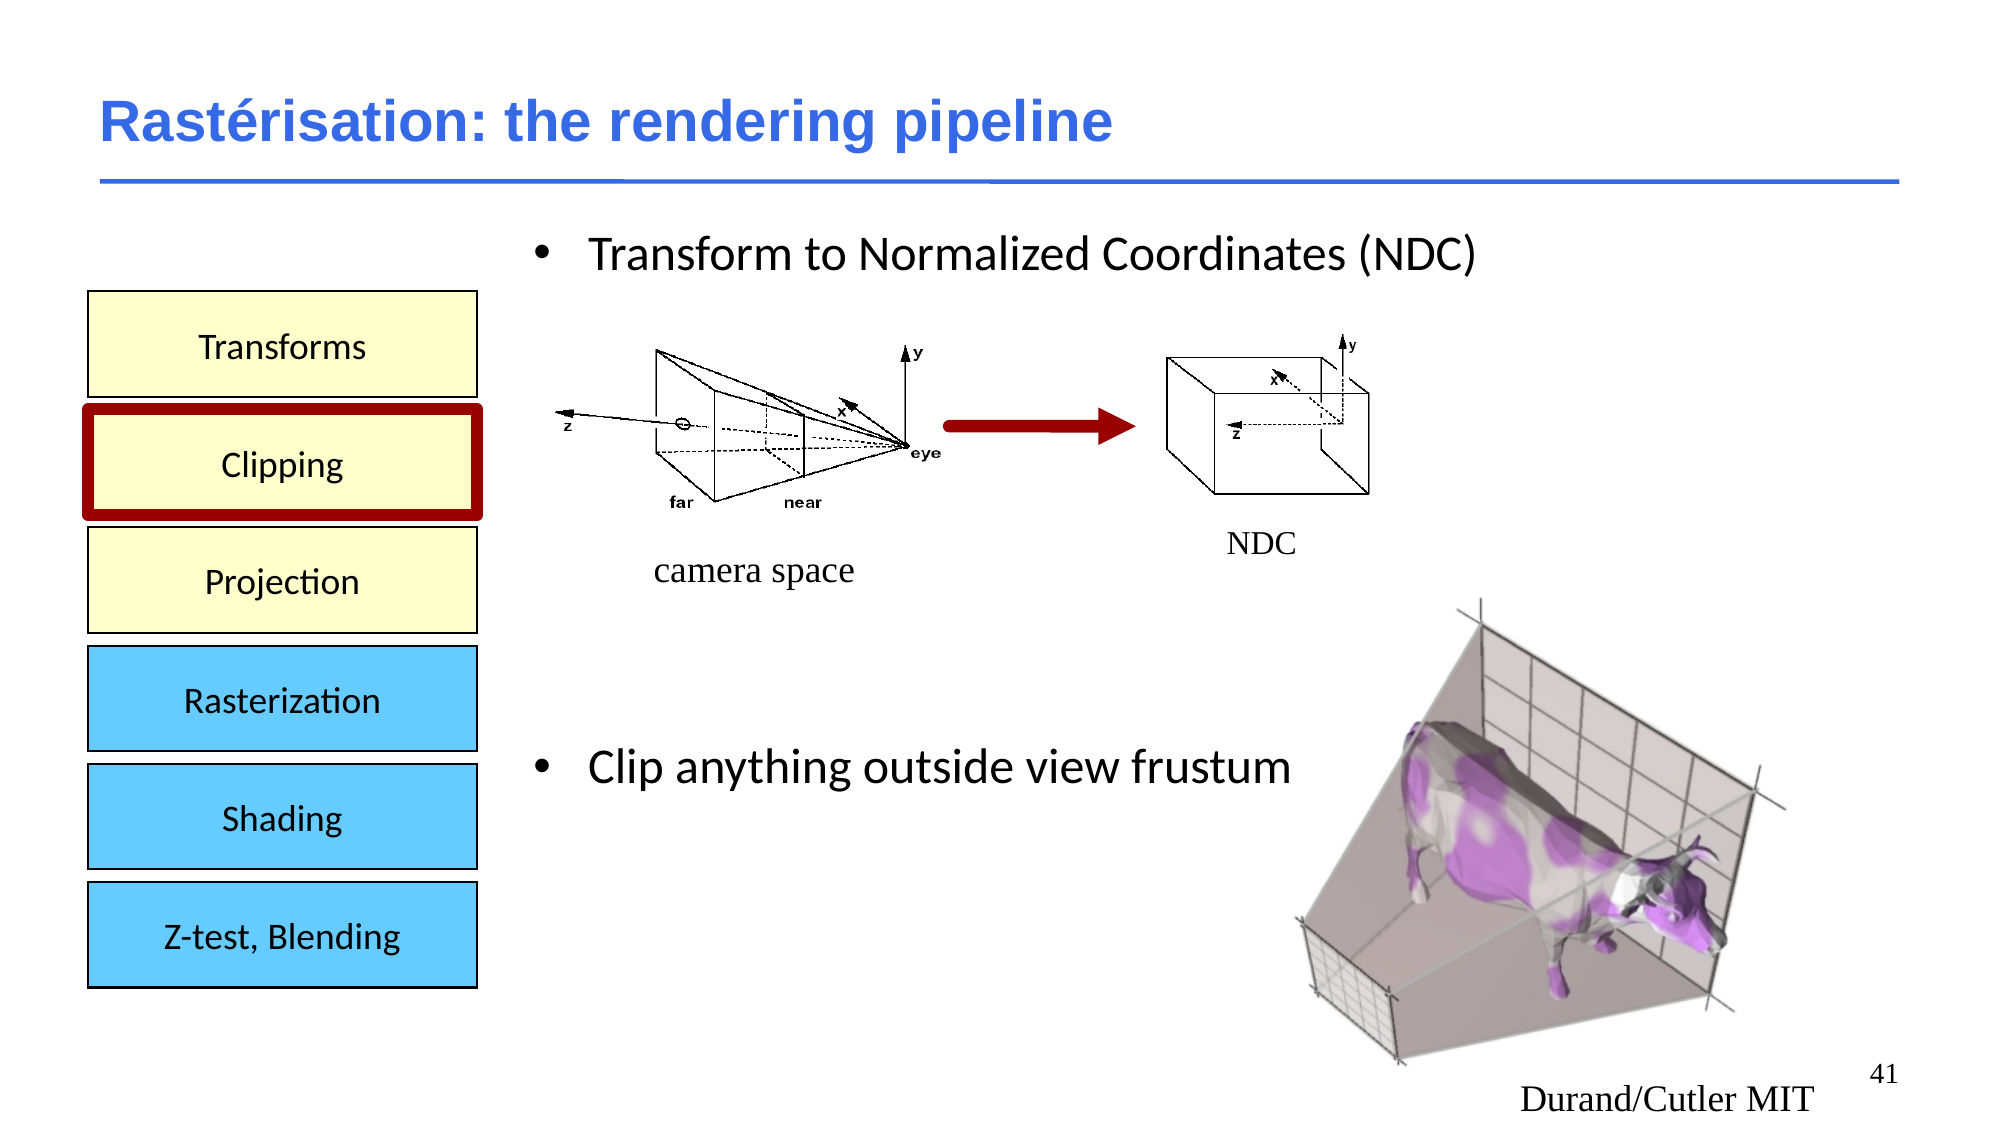

# Rastérisation: the rendering pipeline
Transform to Normalized Coordinates (NDC)
Clip anything outside view frustum
Transforms
Clipping
NDC
Projection
camera space
Rasterization
Shading
Z-test, Blending
41
Durand/Cutler MIT